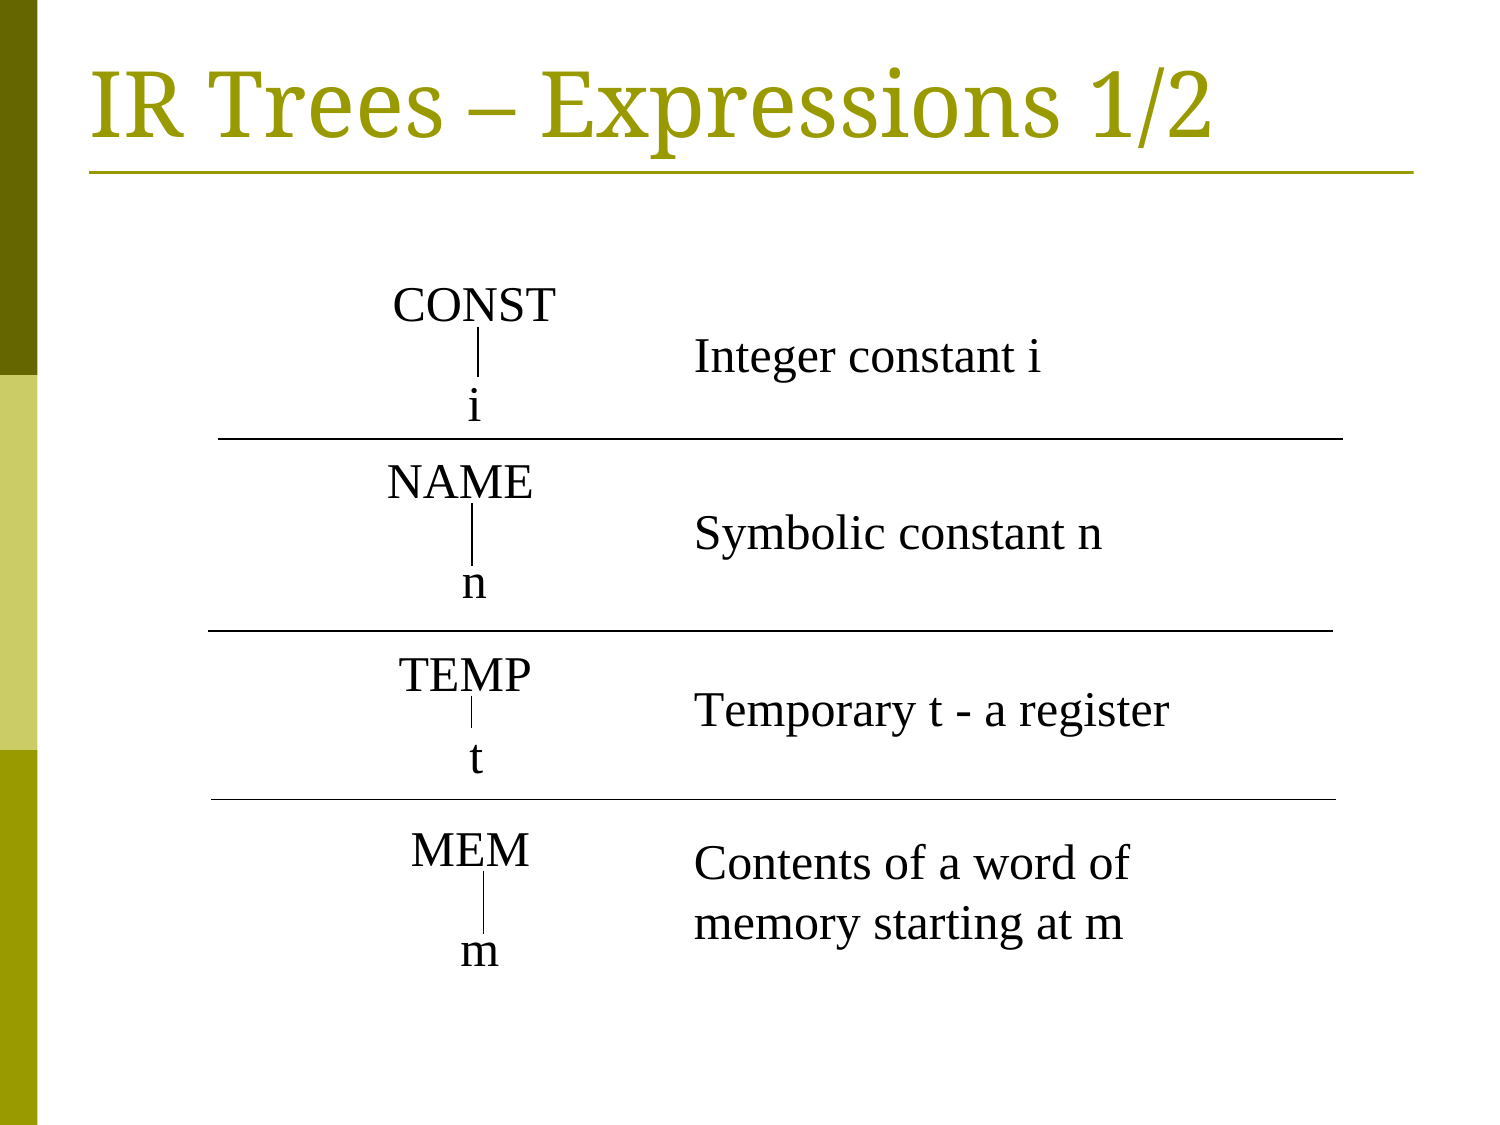

# IR Trees – Expressions 1/2
CONST
Integer constant i
i
NAME
Symbolic constant n
n
TEMP
Temporary t - a register
t
MEM
Contents of a word of memory starting at m
m